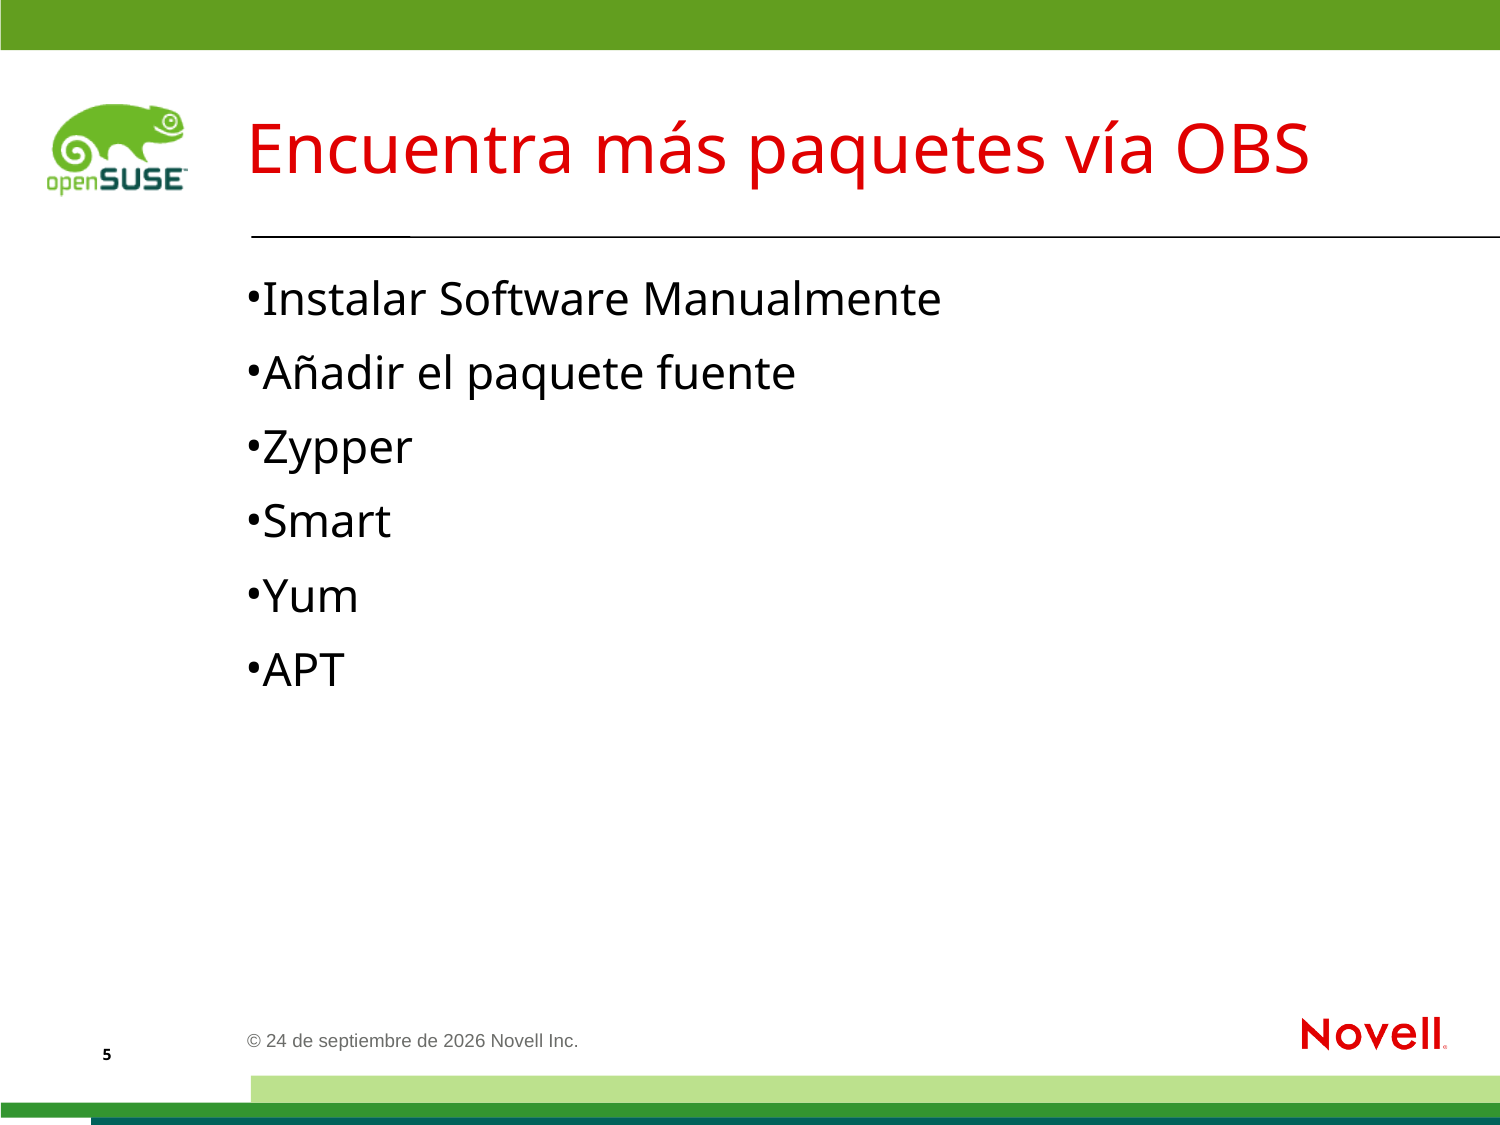

# Encuentra más paquetes vía OBS
Instalar Software Manualmente
Añadir el paquete fuente
Zypper
Smart
Yum
APT